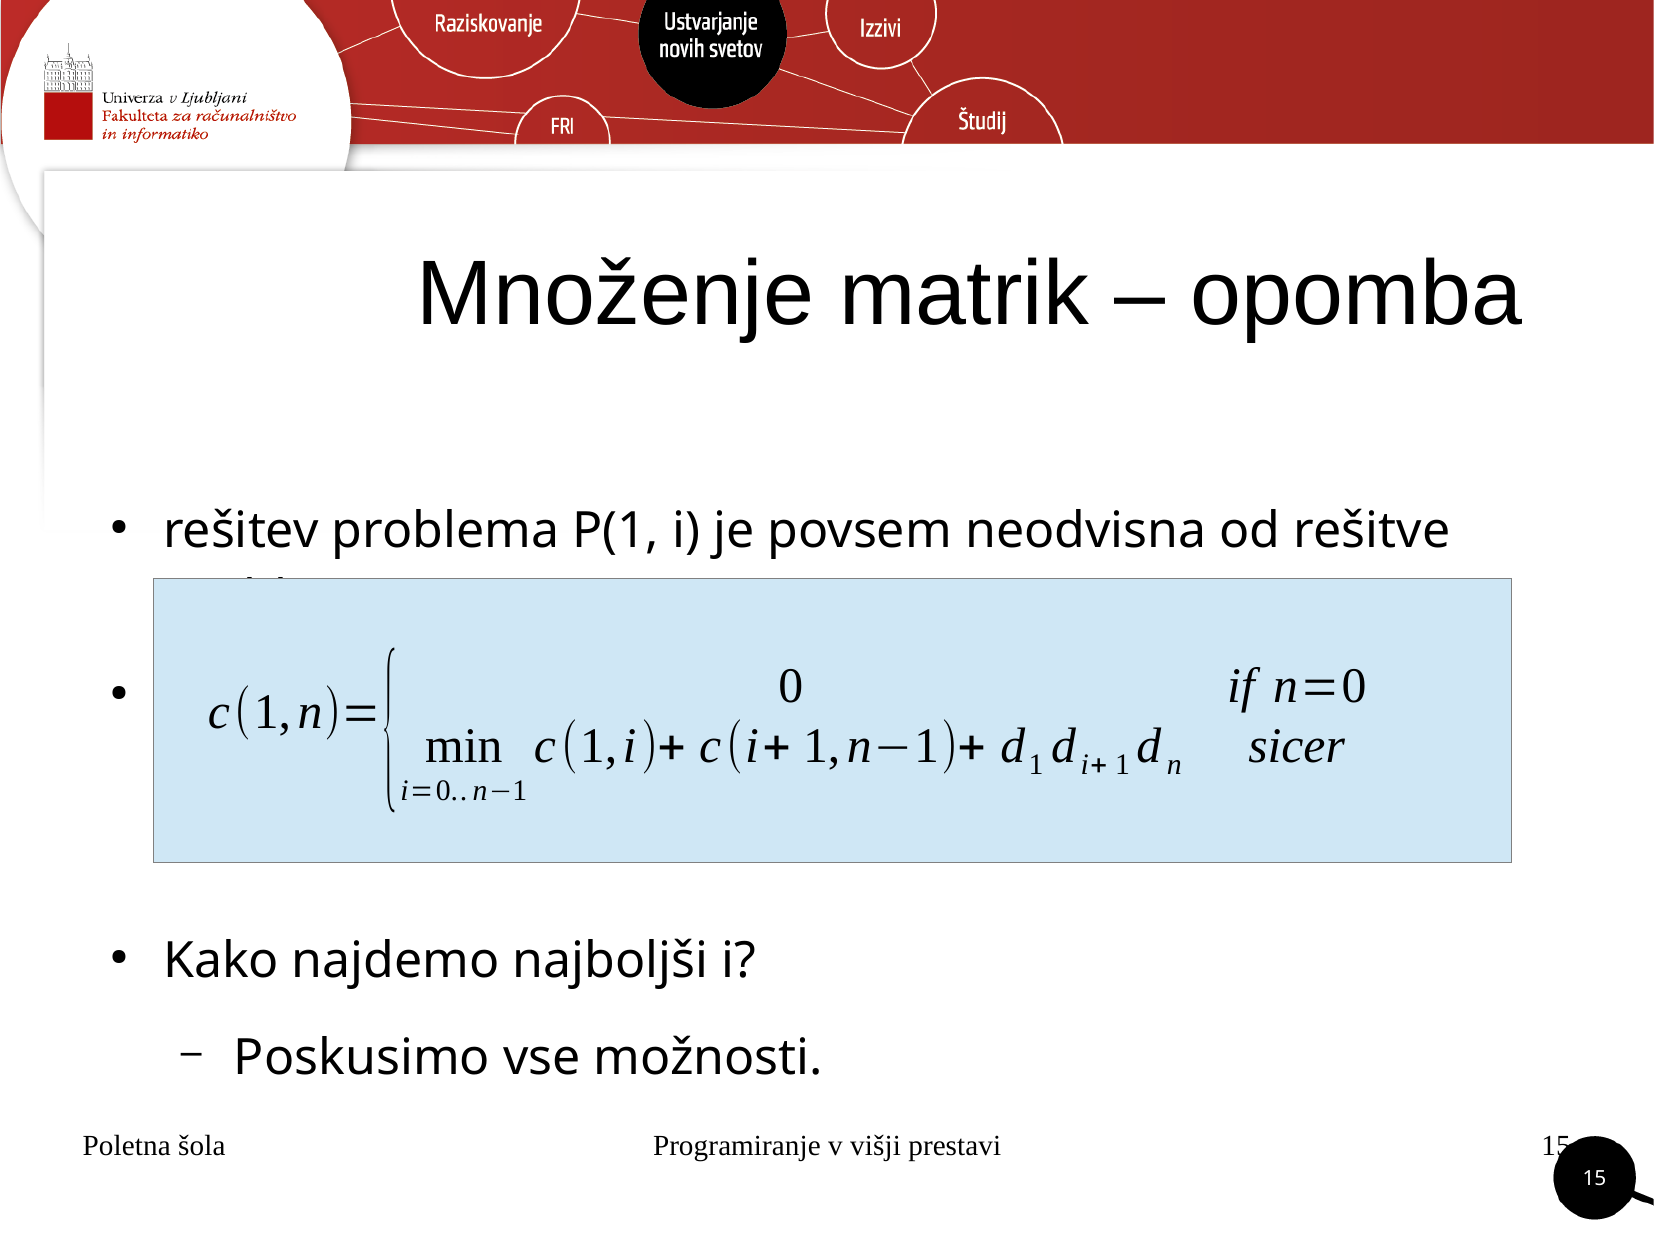

# Množenje matrik – opomba
rešitev problema P(1, i) je povsem neodvisna od rešitve problema P(i, n-i)
če je c(1, i) optimalen in tudi c(i+1, n-i), potem je pri delitvi pri i tudi optimalen c(1, n)
Kako najdemo najboljši i?
Poskusimo vse možnosti.
Poletna šola
Programiranje v višji prestavi
15